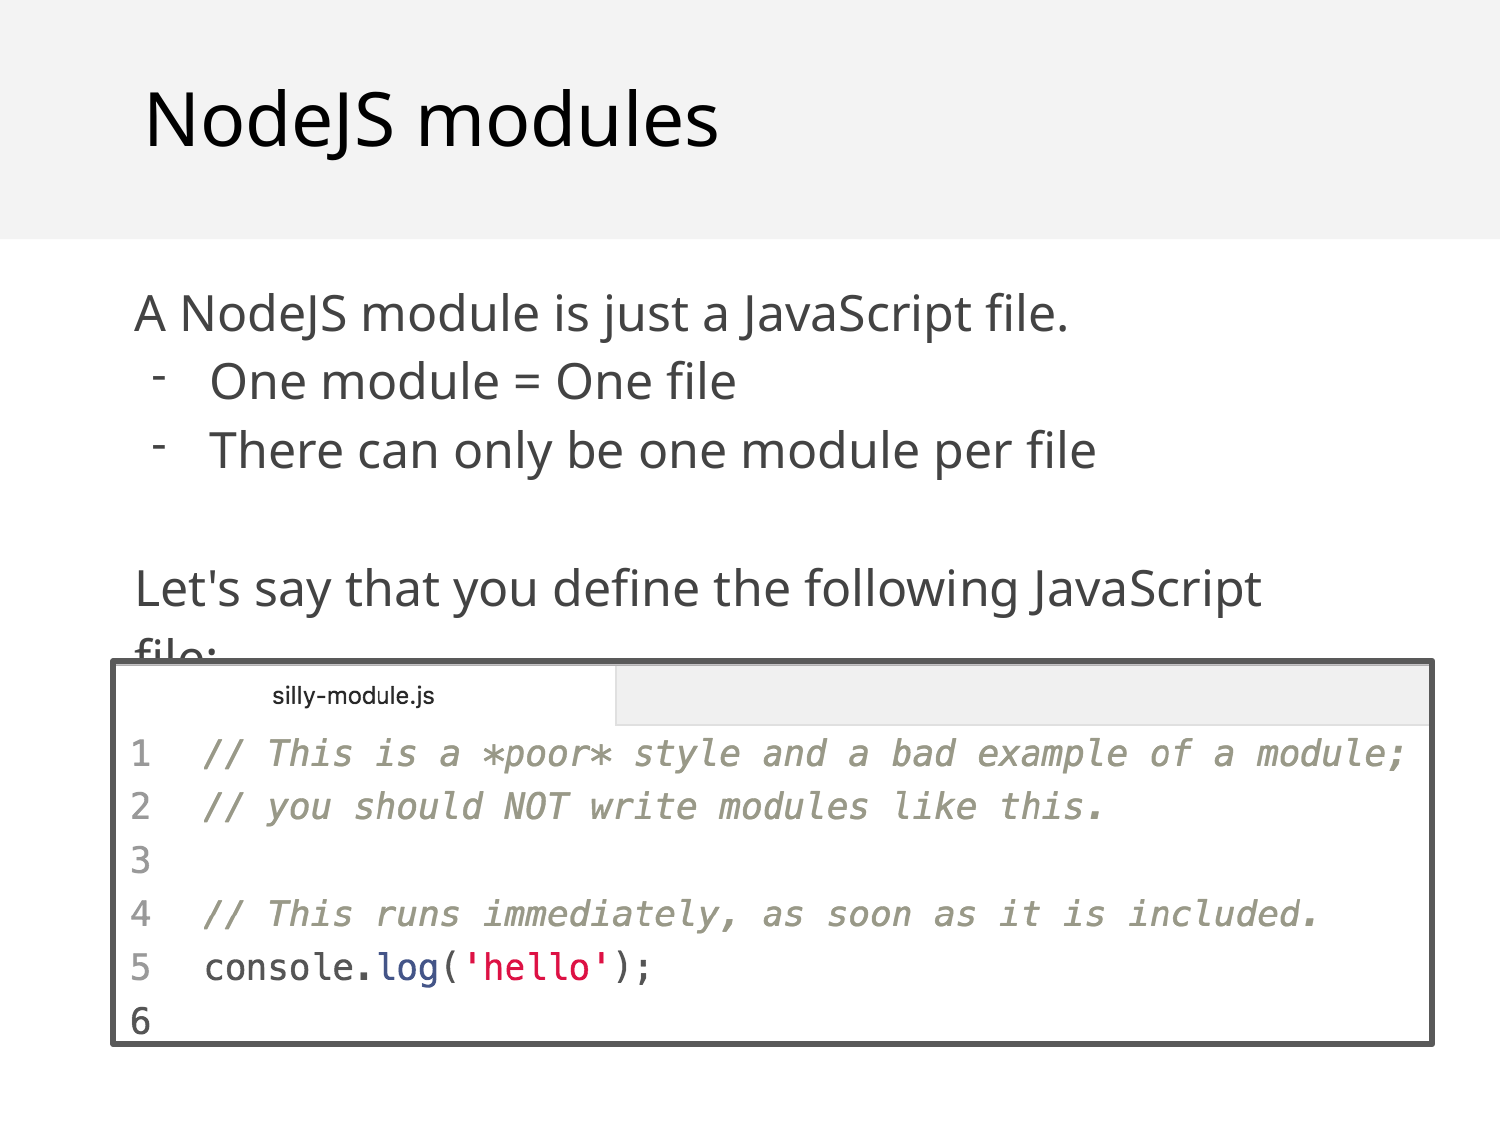

# NodeJS modules
A NodeJS module is just a JavaScript file.
One module = One file
There can only be one module per file
Let's say that you define the following JavaScript file: